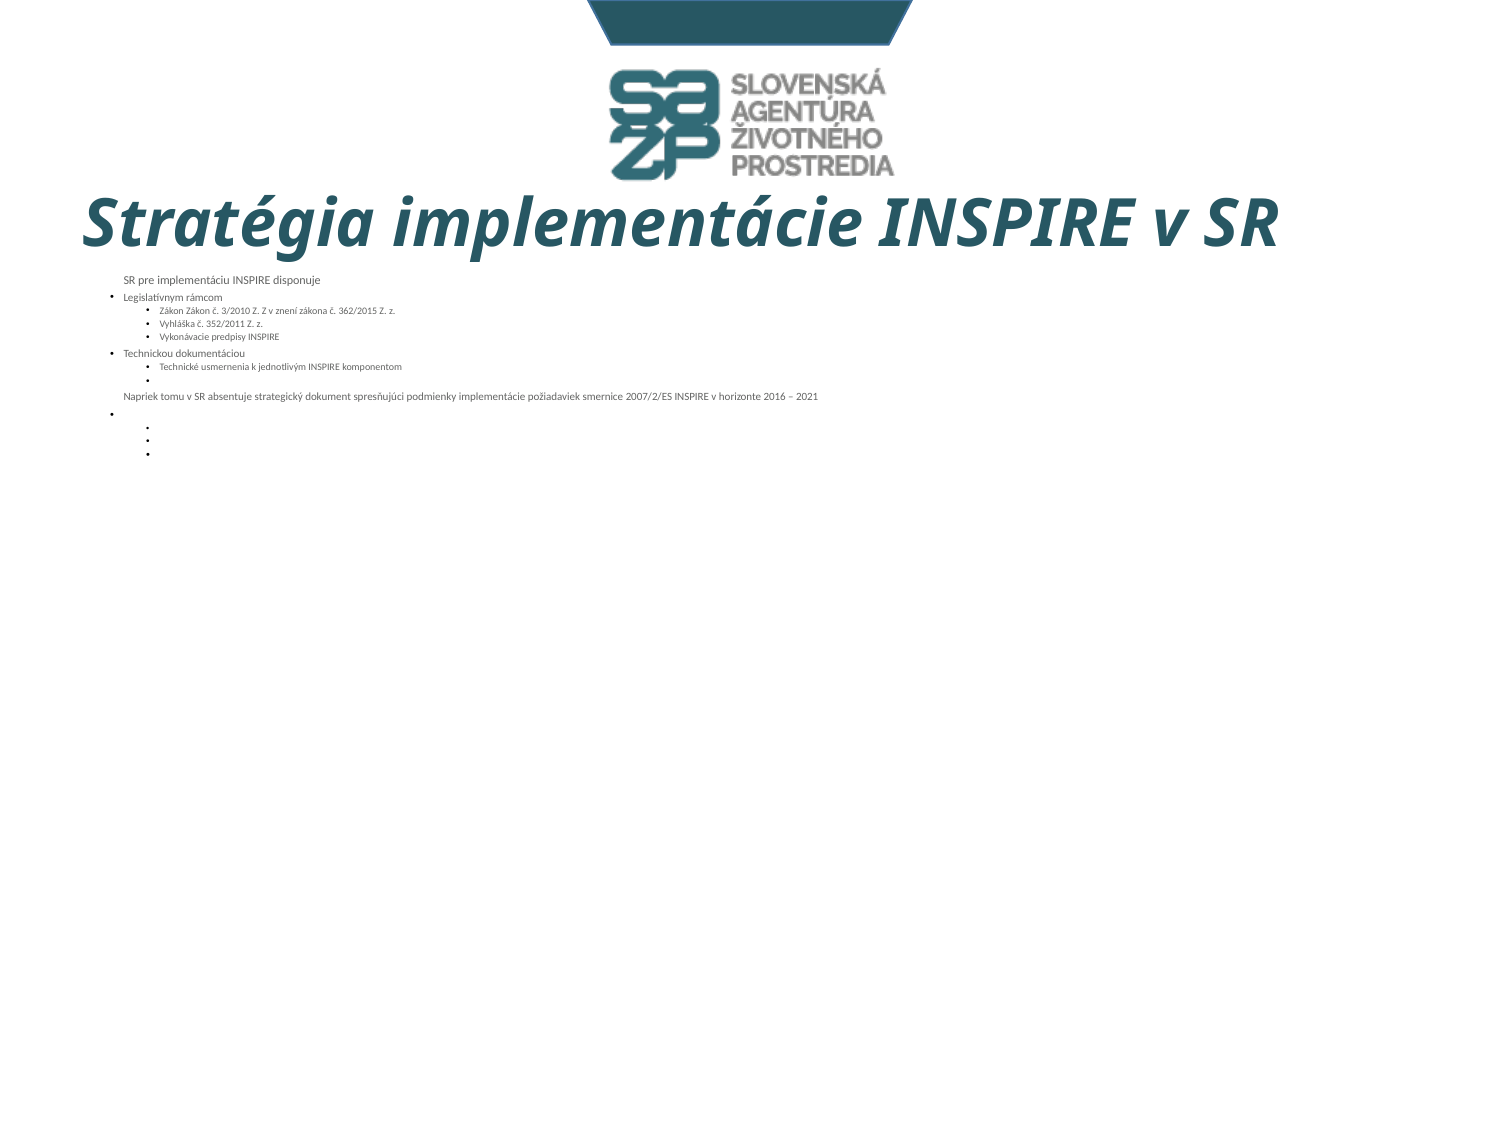

Stratégia implementácie INSPIRE v SR
# SR pre implementáciu INSPIRE disponuje
Legislatívnym rámcom
Zákon Zákon č. 3/2010 Z. Z v znení zákona č. 362/2015 Z. z.
Vyhláška č. 352/2011 Z. z.
Vykonávacie predpisy INSPIRE
Technickou dokumentáciou
Technické usmernenia k jednotlivým INSPIRE komponentom
Napriek tomu v SR absentuje strategický dokument spresňujúci podmienky implementácie požiadaviek smernice 2007/2/ES INSPIRE v horizonte 2016 – 2021